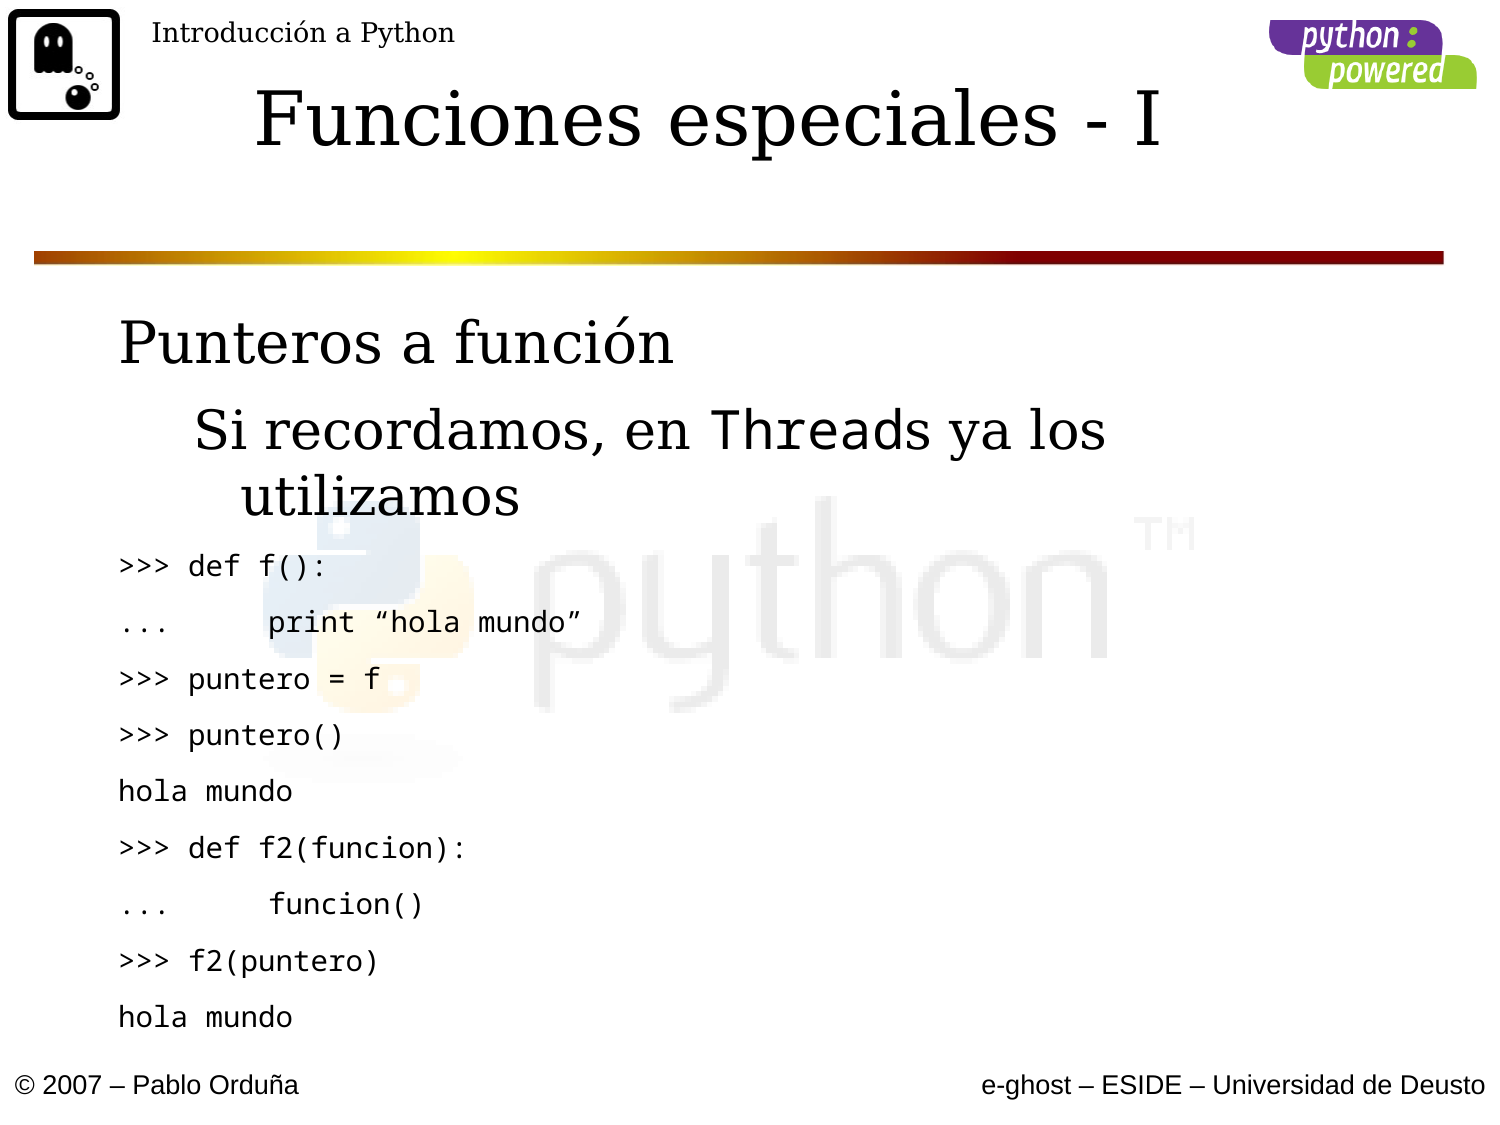

# Funciones especiales - I
Punteros a función
Si recordamos, en Threads ya los utilizamos
>>> def f():
... 	print “hola mundo”
>>> puntero = f
>>> puntero()
hola mundo
>>> def f2(funcion):
... 	funcion()
>>> f2(puntero)
hola mundo